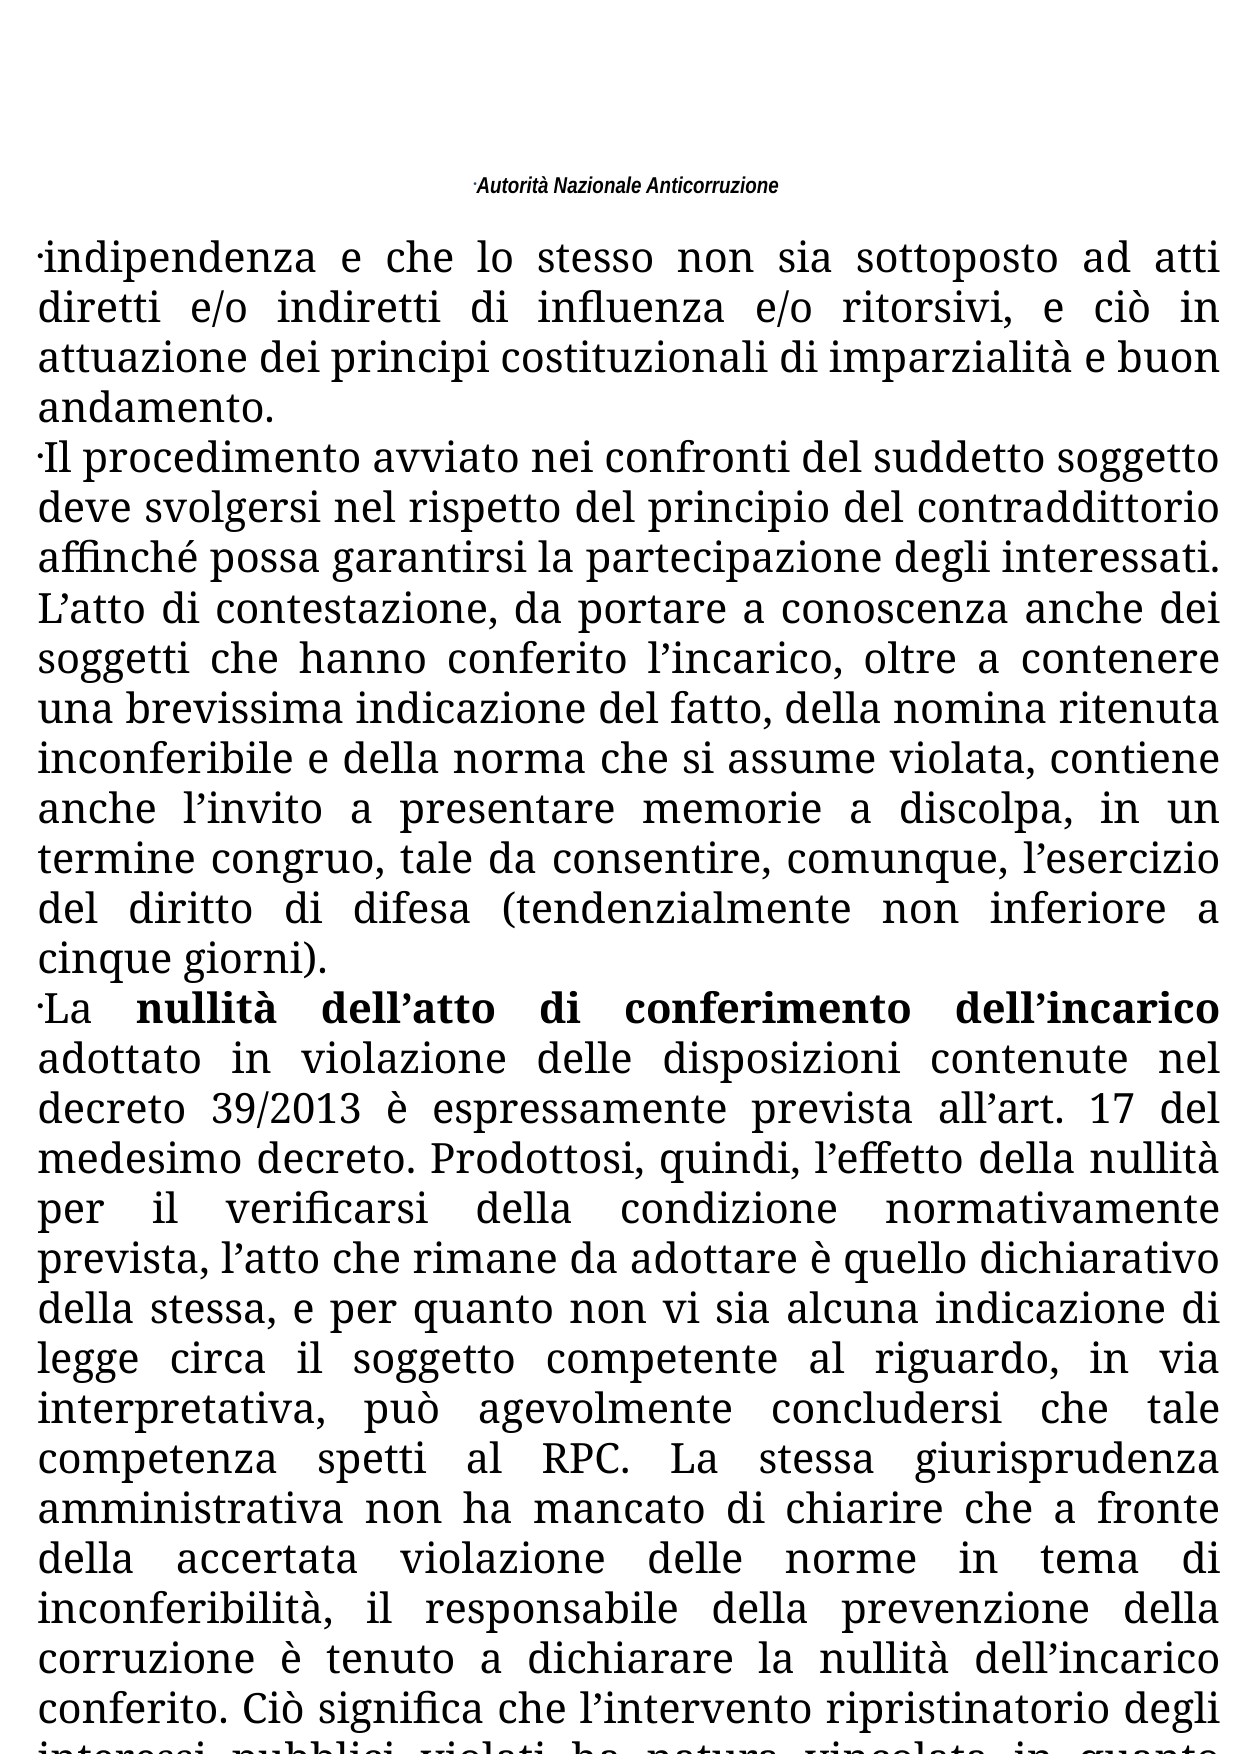

# Autorità Nazionale Anticorruzione
indipendenza e che lo stesso non sia sottoposto ad atti diretti e/o indiretti di influenza e/o ritorsivi, e ciò in attuazione dei principi costituzionali di imparzialità e buon andamento.
Il procedimento avviato nei confronti del suddetto soggetto deve svolgersi nel rispetto del principio del contraddittorio affinché possa garantirsi la partecipazione degli interessati. L’atto di contestazione, da portare a conoscenza anche dei soggetti che hanno conferito l’incarico, oltre a contenere una brevissima indicazione del fatto, della nomina ritenuta inconferibile e della norma che si assume violata, contiene anche l’invito a presentare memorie a discolpa, in un termine congruo, tale da consentire, comunque, l’esercizio del diritto di difesa (tendenzialmente non inferiore a cinque giorni).
La nullità dell’atto di conferimento dell’incarico adottato in violazione delle disposizioni contenute nel decreto 39/2013 è espressamente prevista all’art. 17 del medesimo decreto. Prodottosi, quindi, l’effetto della nullità per il verificarsi della condizione normativamente prevista, l’atto che rimane da adottare è quello dichiarativo della stessa, e per quanto non vi sia alcuna indicazione di legge circa il soggetto competente al riguardo, in via interpretativa, può agevolmente concludersi che tale competenza spetti al RPC. La stessa giurisprudenza amministrativa non ha mancato di chiarire che a fronte della accertata violazione delle norme in tema di inconferibilità, il responsabile della prevenzione della corruzione è tenuto a dichiarare la nullità dell’incarico conferito. Ciò significa che l’intervento ripristinatorio degli interessi pubblici violati ha natura vincolata in quanto correlato al mero riscontro della inconferibilità dell’incarico e all’urgenza derivante dalla constatazione del pregiudizio arrecato ai suddetti preminenti interessi pubblici.